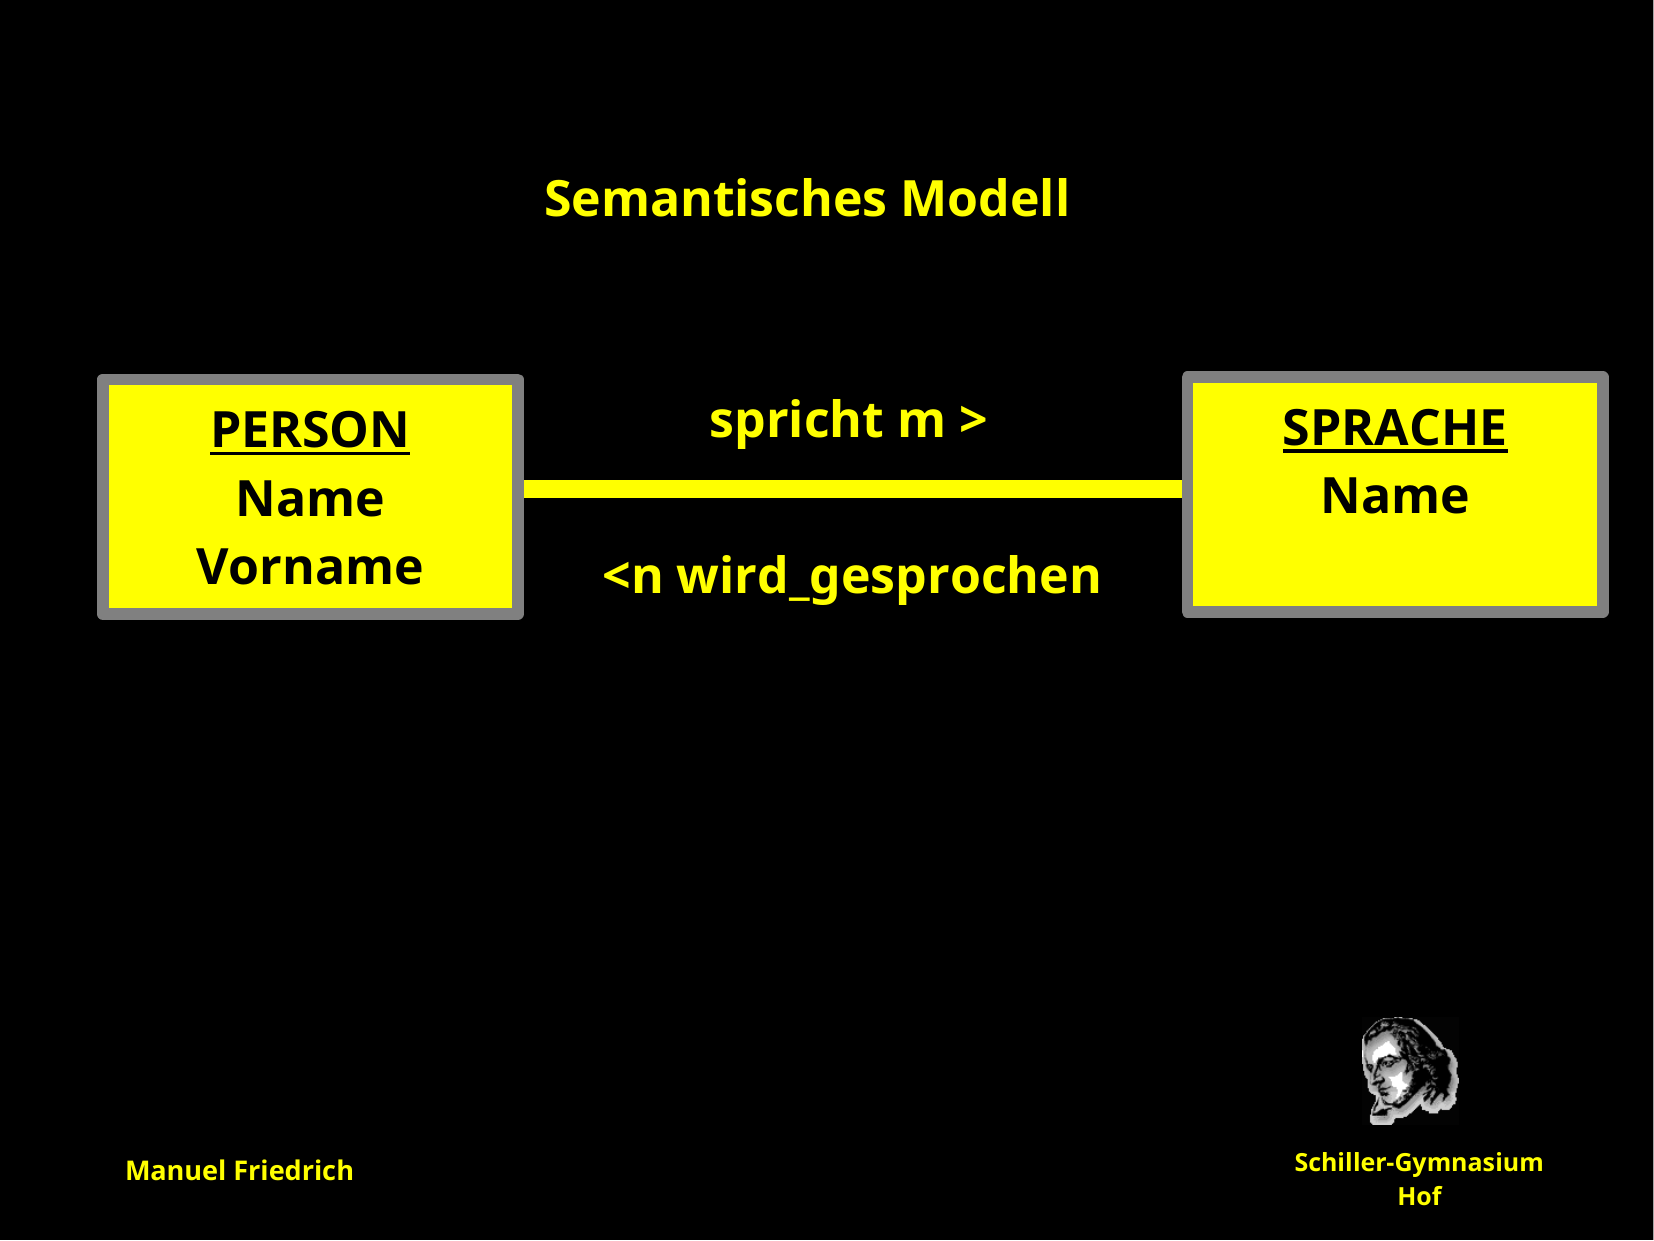

Semantisches Modell
SPRACHE
Name
PERSON
Name
Vorname
spricht m >
<n wird_gesprochen
Schiller-Gymnasium
Hof
Manuel Friedrich